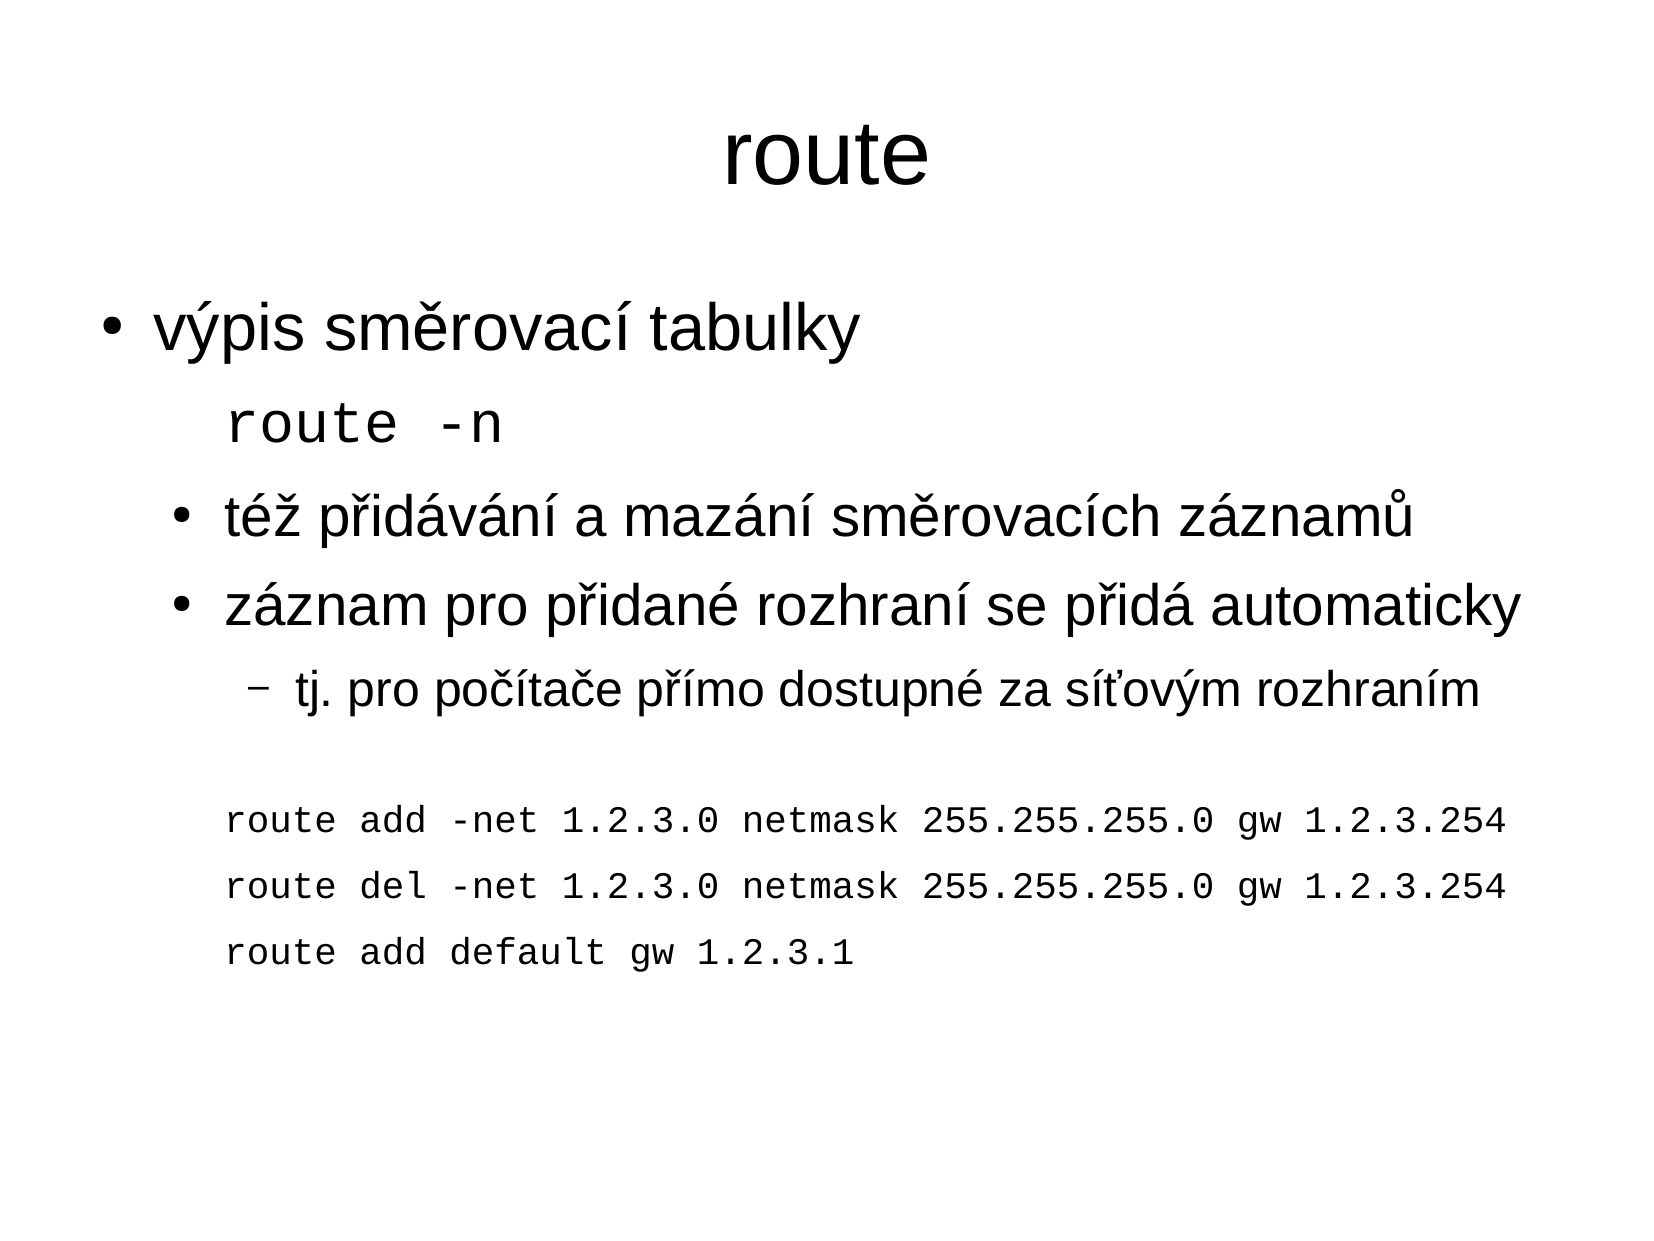

# route
výpis směrovací tabulky
route -n
též přidávání a mazání směrovacích záznamů
záznam pro přidané rozhraní se přidá automaticky
tj. pro počítače přímo dostupné za síťovým rozhraním
route add -net 1.2.3.0 netmask 255.255.255.0 gw 1.2.3.254
route del -net 1.2.3.0 netmask 255.255.255.0 gw 1.2.3.254
route add default gw 1.2.3.1